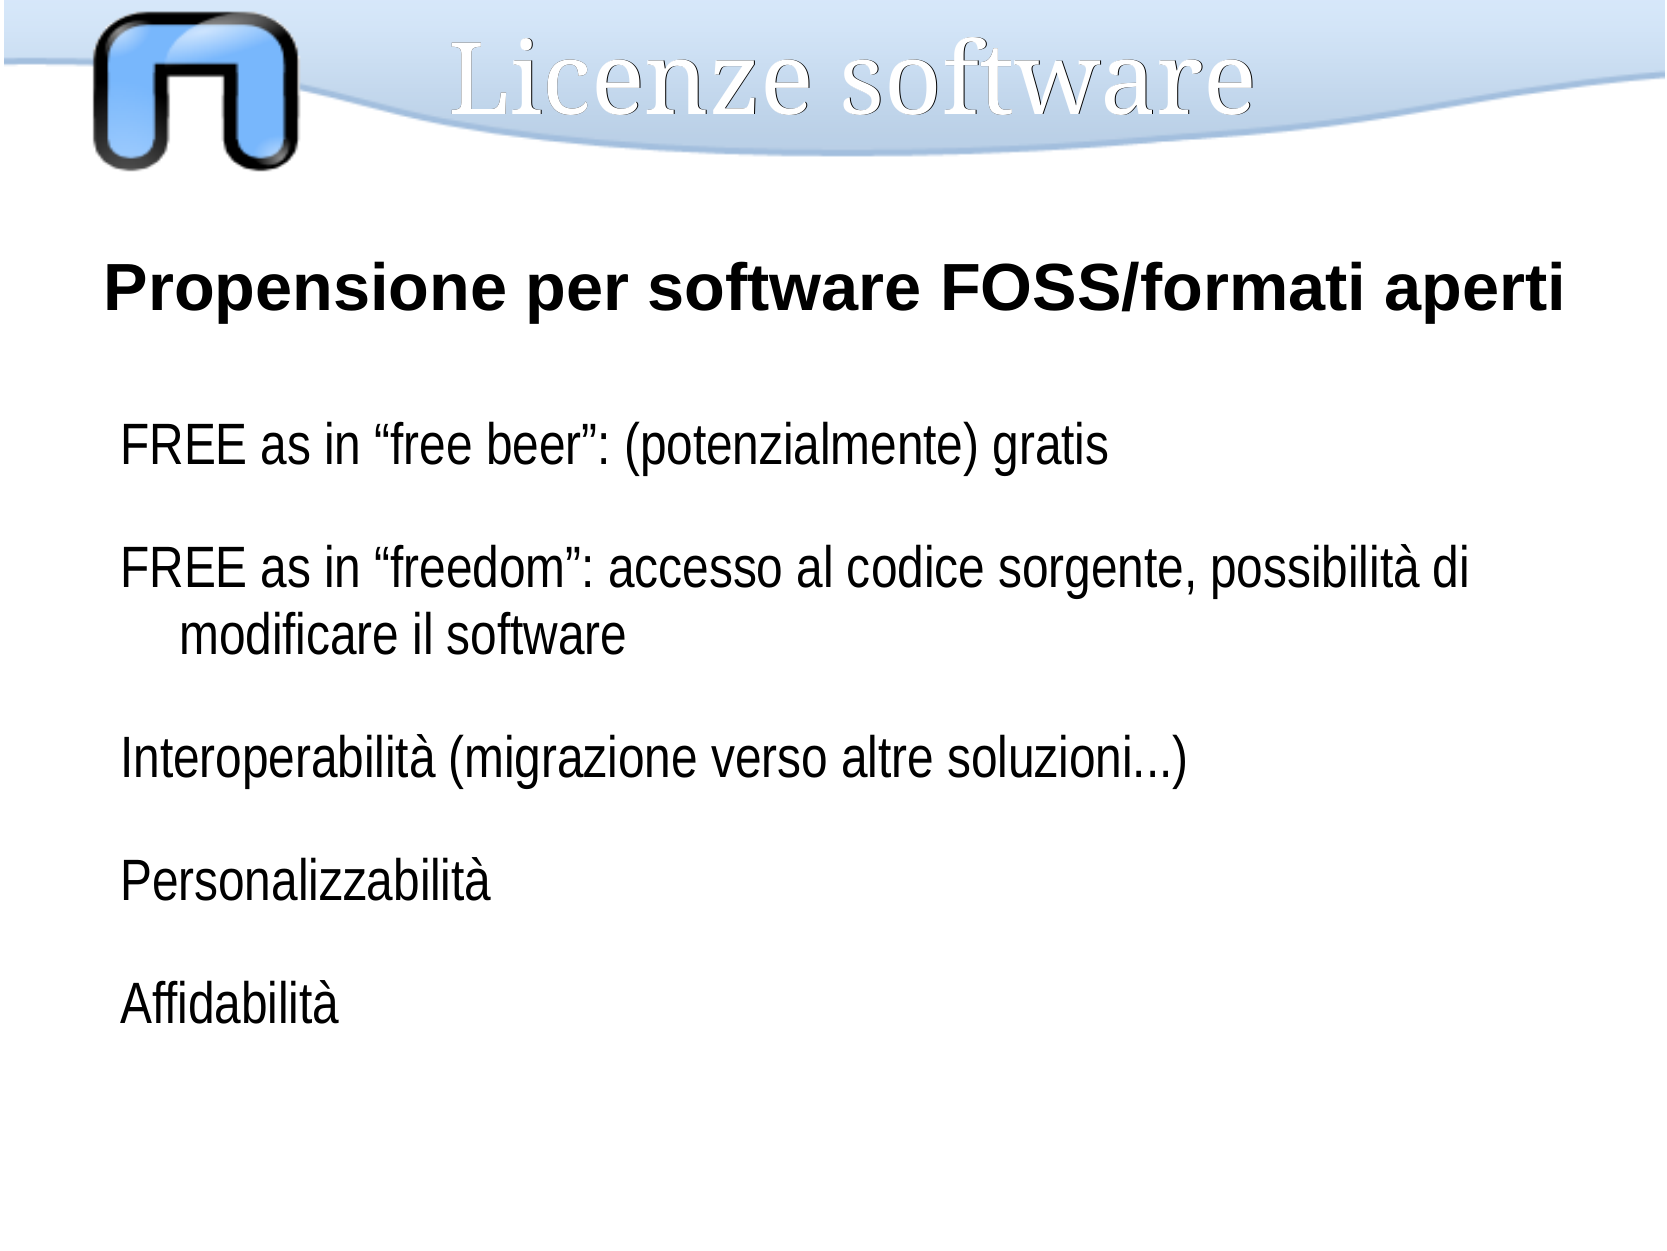

Licenze software
# Propensione per software FOSS/formati aperti
FREE as in “free beer”: (potenzialmente) gratis
FREE as in “freedom”: accesso al codice sorgente, possibilità di modificare il software
Interoperabilità (migrazione verso altre soluzioni...)
Personalizzabilità
Affidabilità